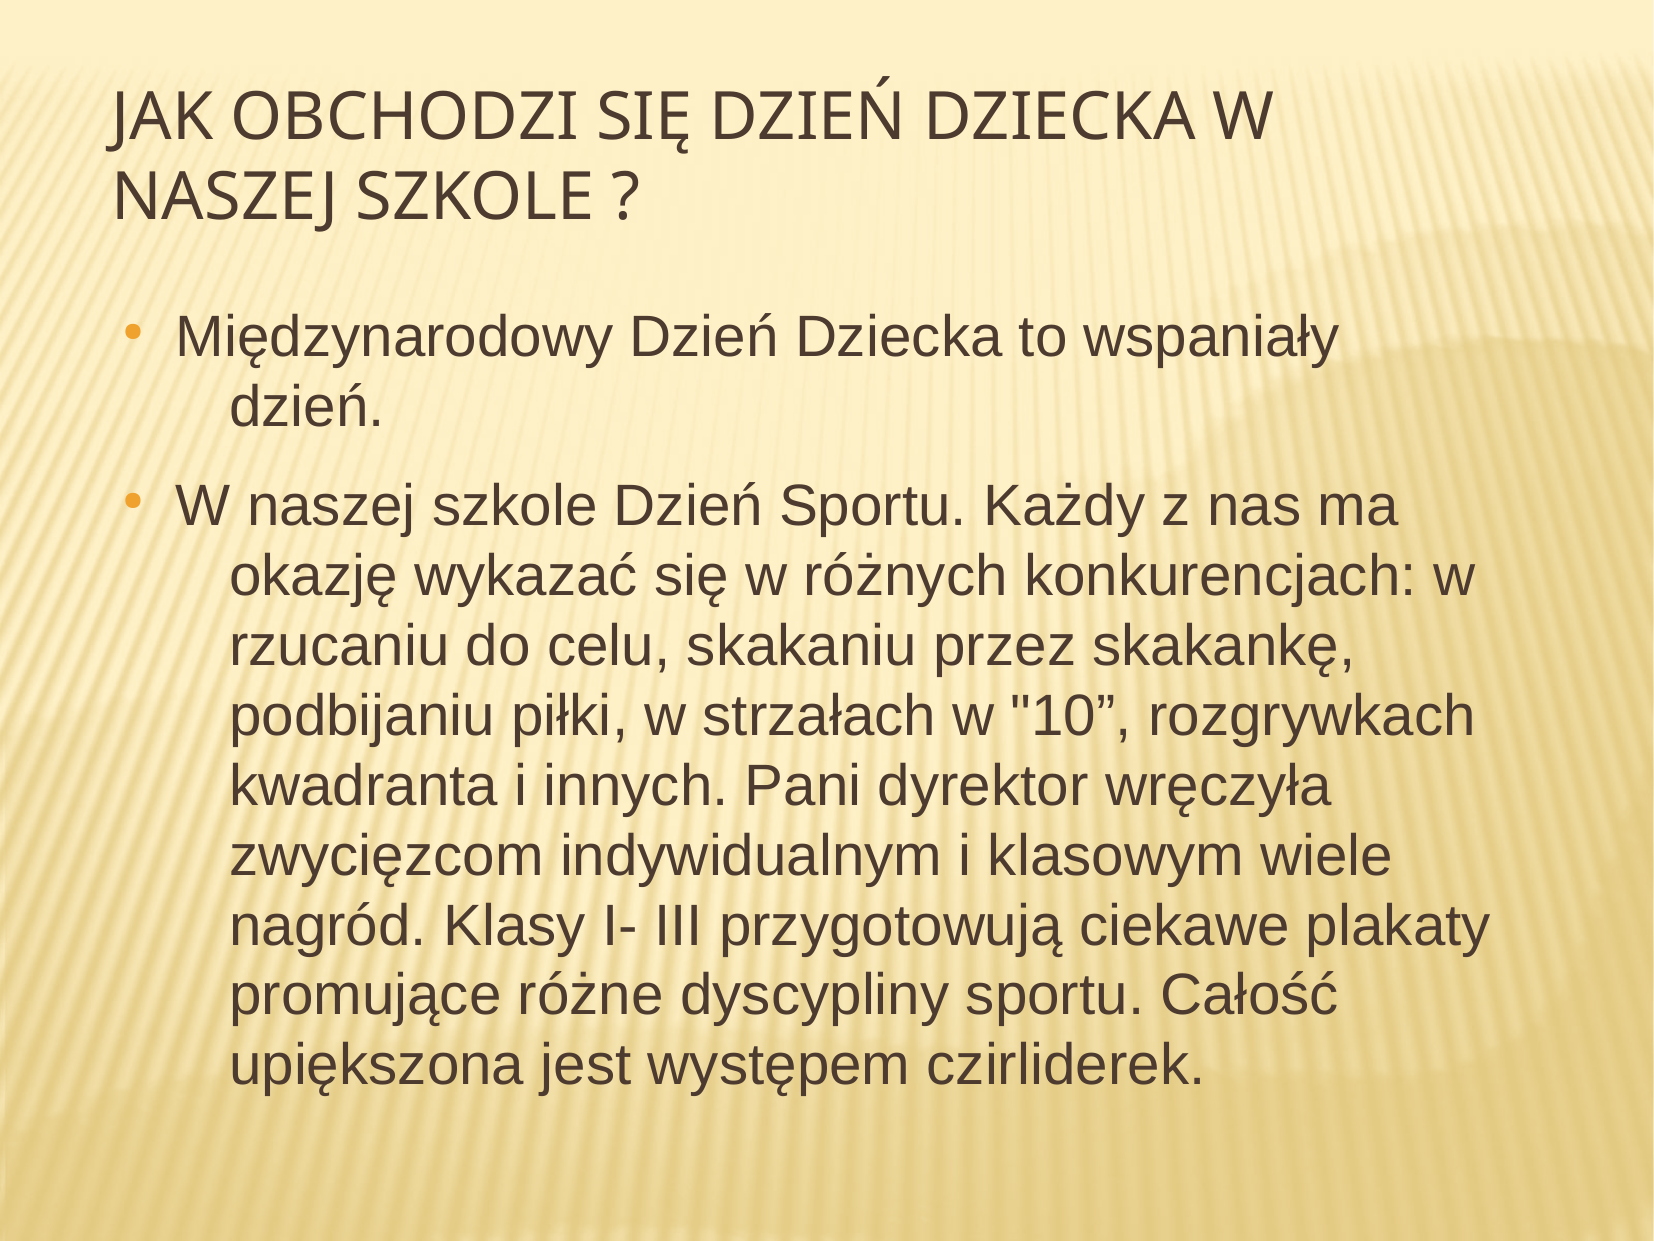

# Jak obchodzi się dzień dziecka w naszej szkole ?
Międzynarodowy Dzień Dziecka to wspaniały dzień.
W naszej szkole Dzień Sportu. Każdy z nas ma okazję wykazać się w różnych konkurencjach: w rzucaniu do celu, skakaniu przez skakankę, podbijaniu piłki, w strzałach w "10”, rozgrywkach kwadranta i innych. Pani dyrektor wręczyła zwycięzcom indywidualnym i klasowym wiele nagród. Klasy I- III przygotowują ciekawe plakaty promujące różne dyscypliny sportu. Całość upiększona jest występem czirliderek.